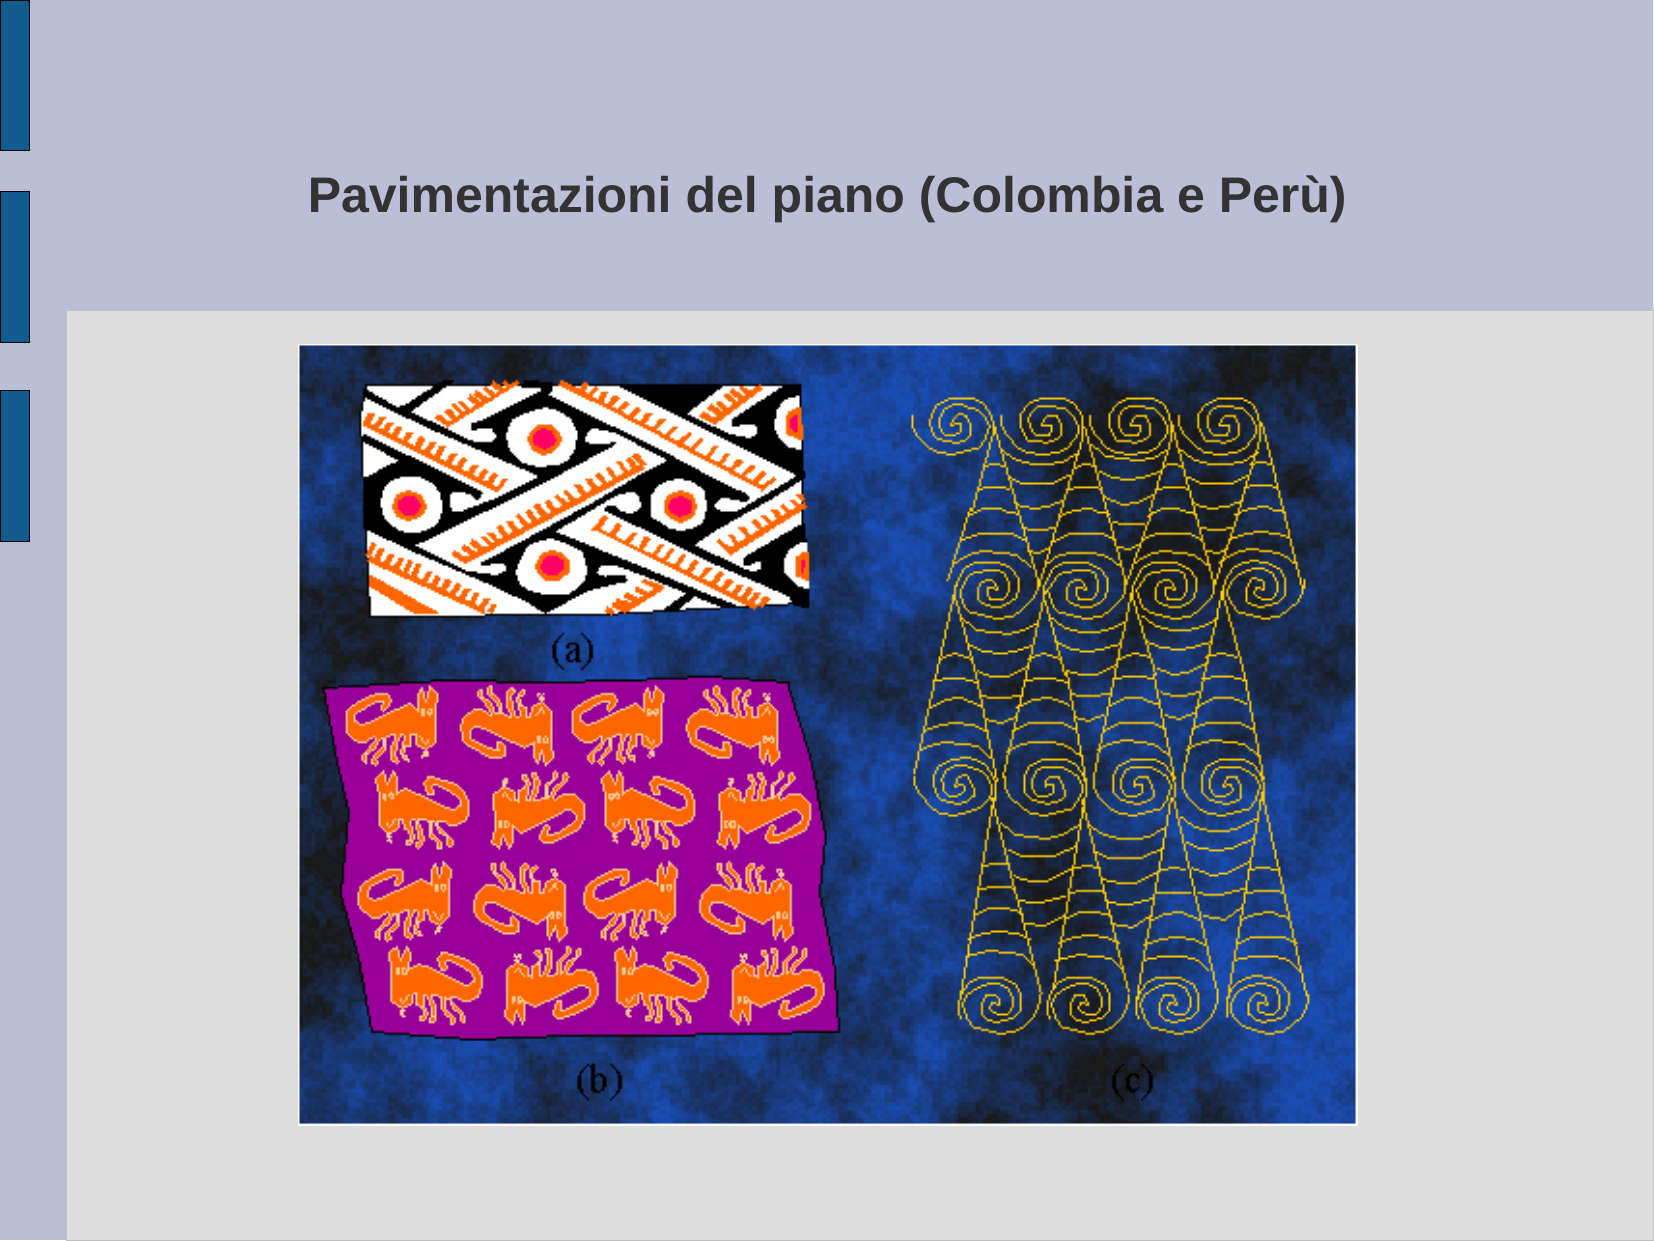

# Pavimentazioni del piano (Colombia e Perù)